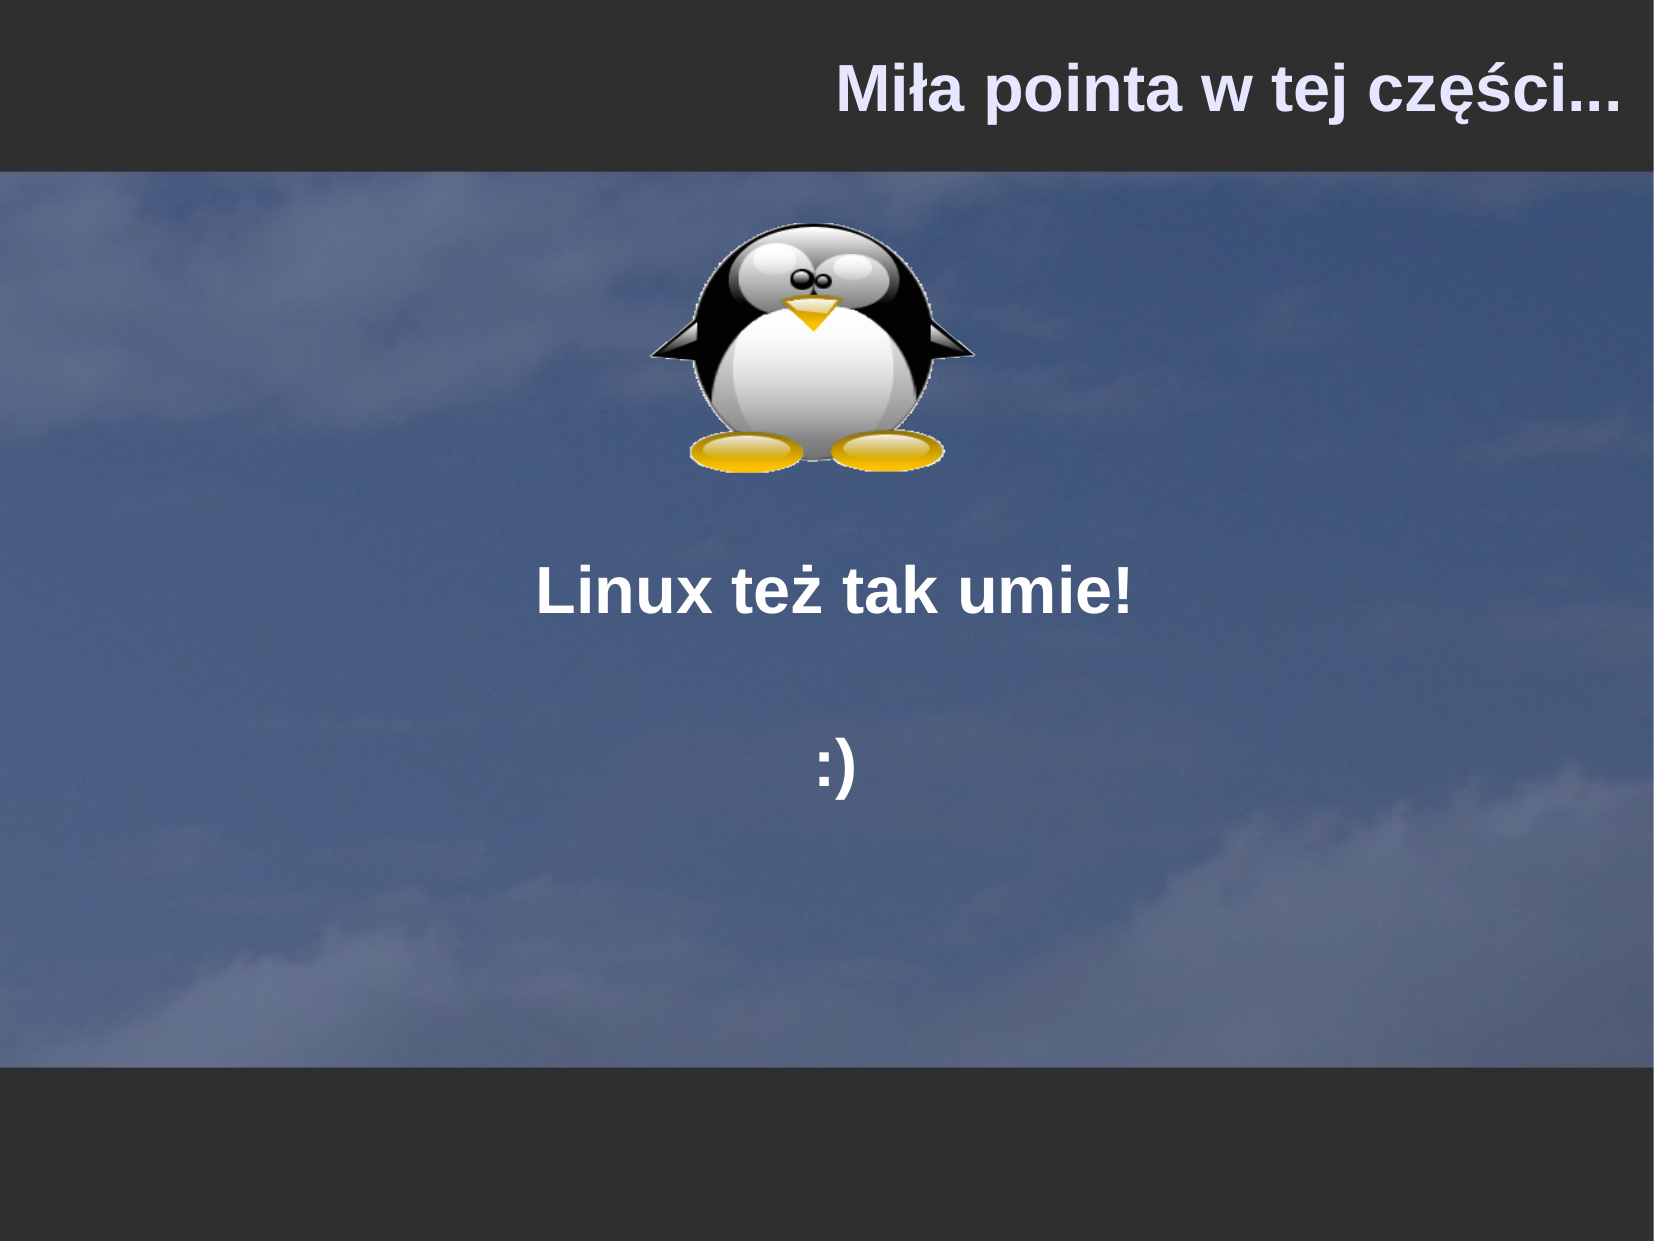

# Miła pointa w tej części...
Linux też tak umie!
:)